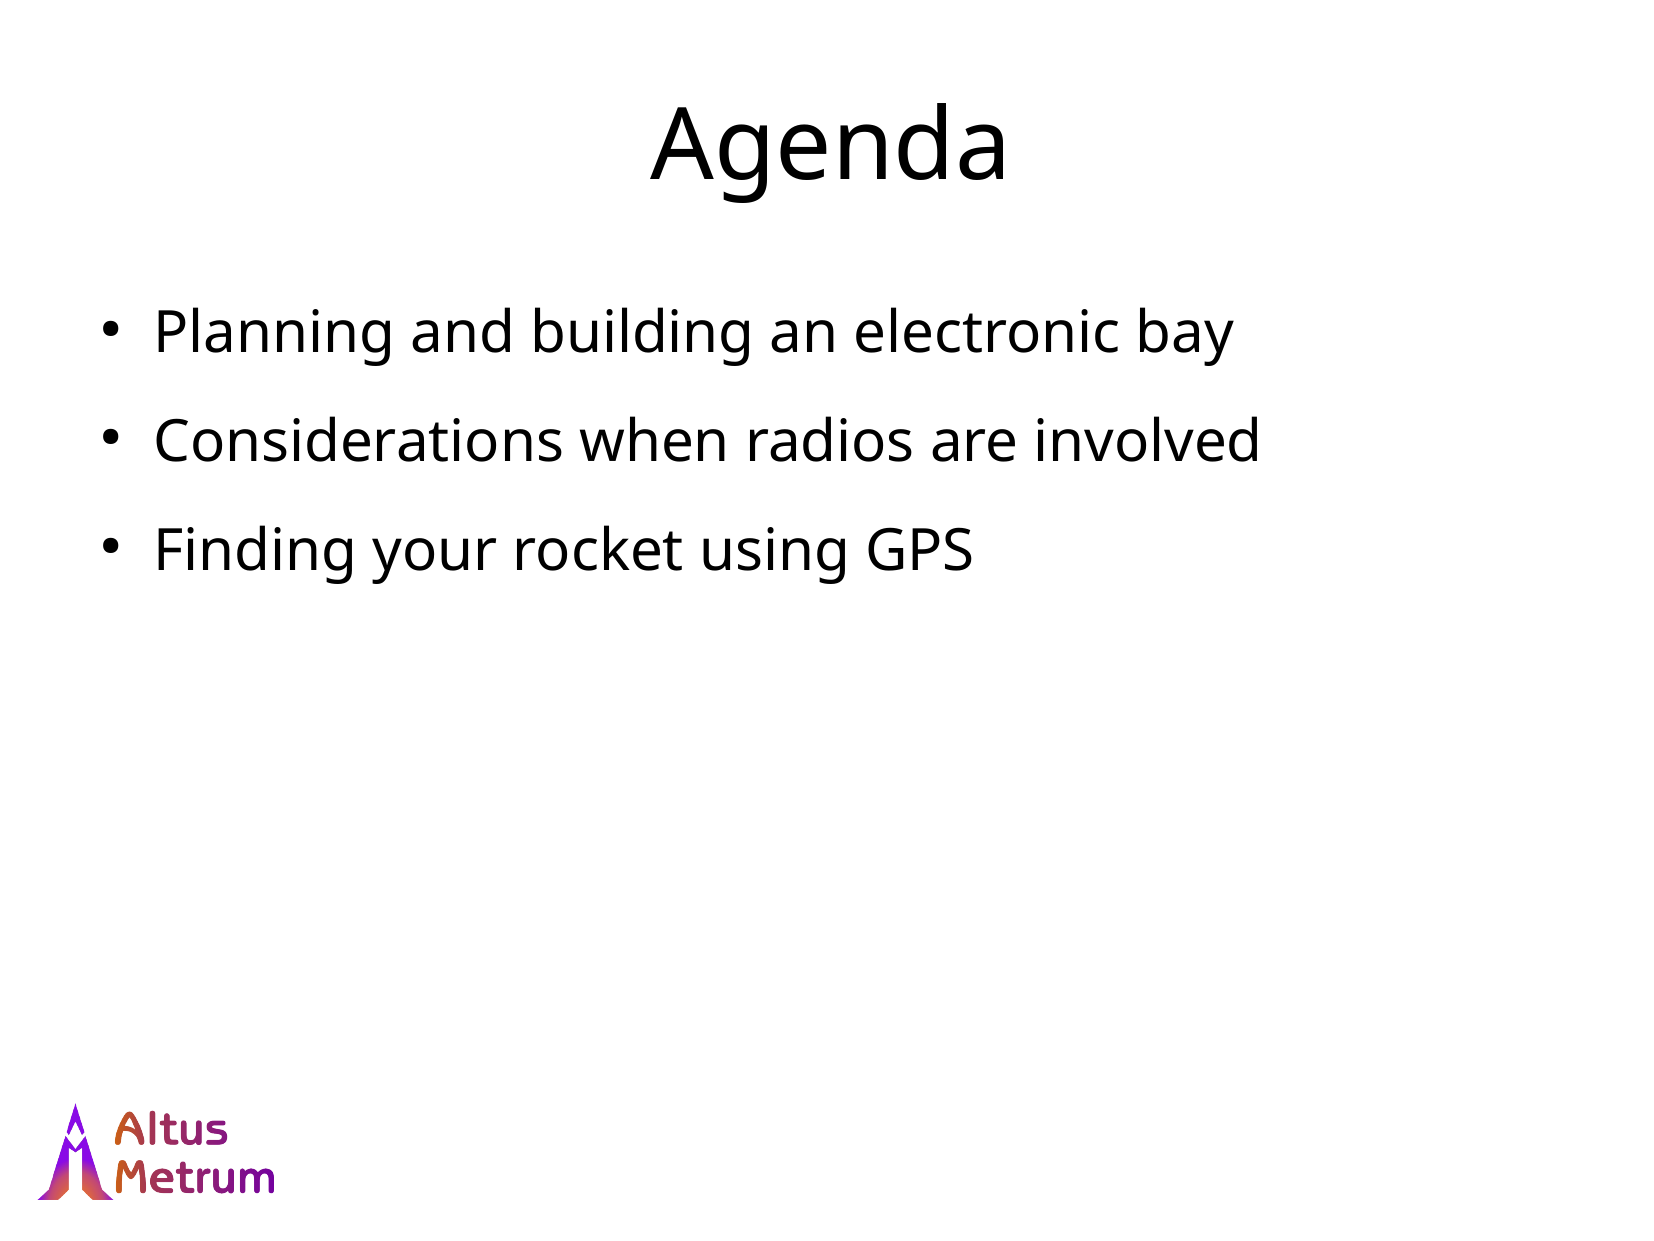

# Agenda
Planning and building an electronic bay
Considerations when radios are involved
Finding your rocket using GPS